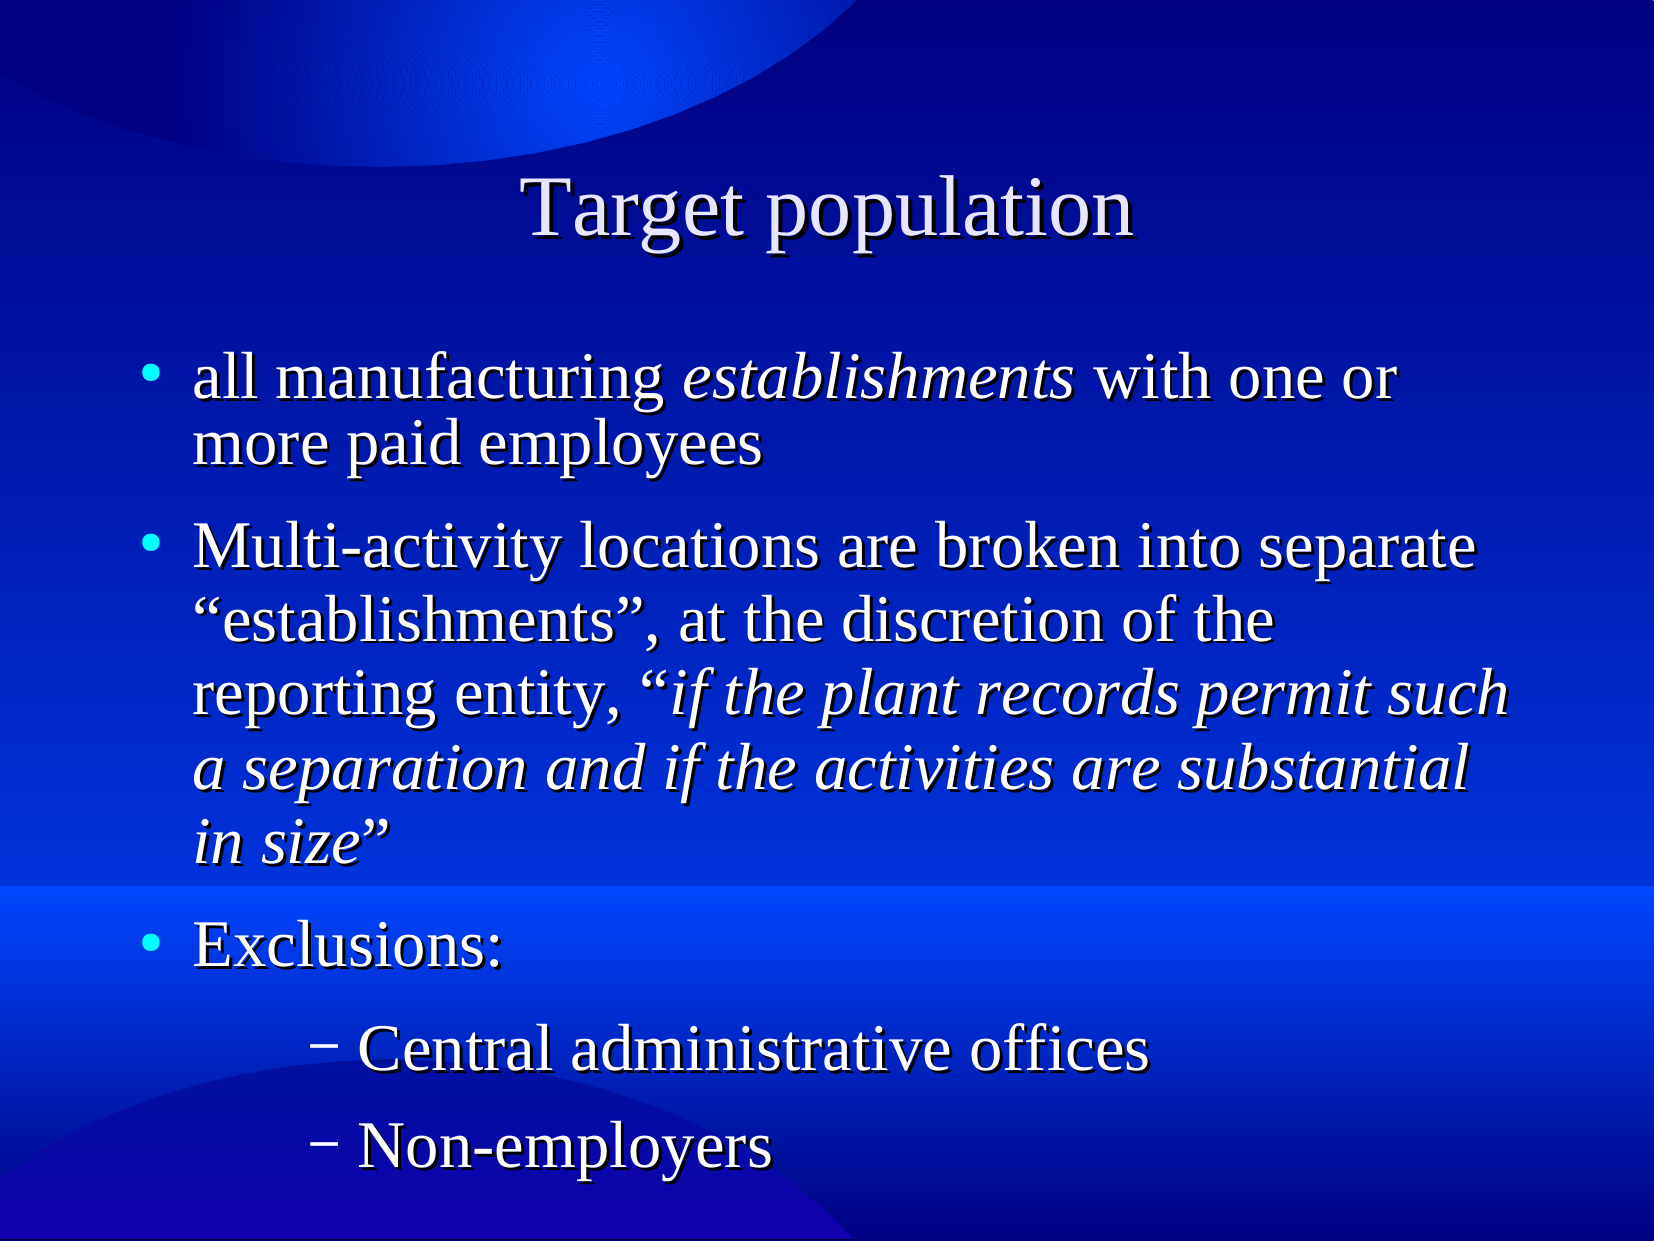

# Target population
all manufacturing establishments with one or more paid employees
Multi-activity locations are broken into separate “establishments”, at the discretion of the reporting entity, “if the plant records permit such a separation and if the activities are substantial in size”
Exclusions:
Central administrative offices
Non-employers